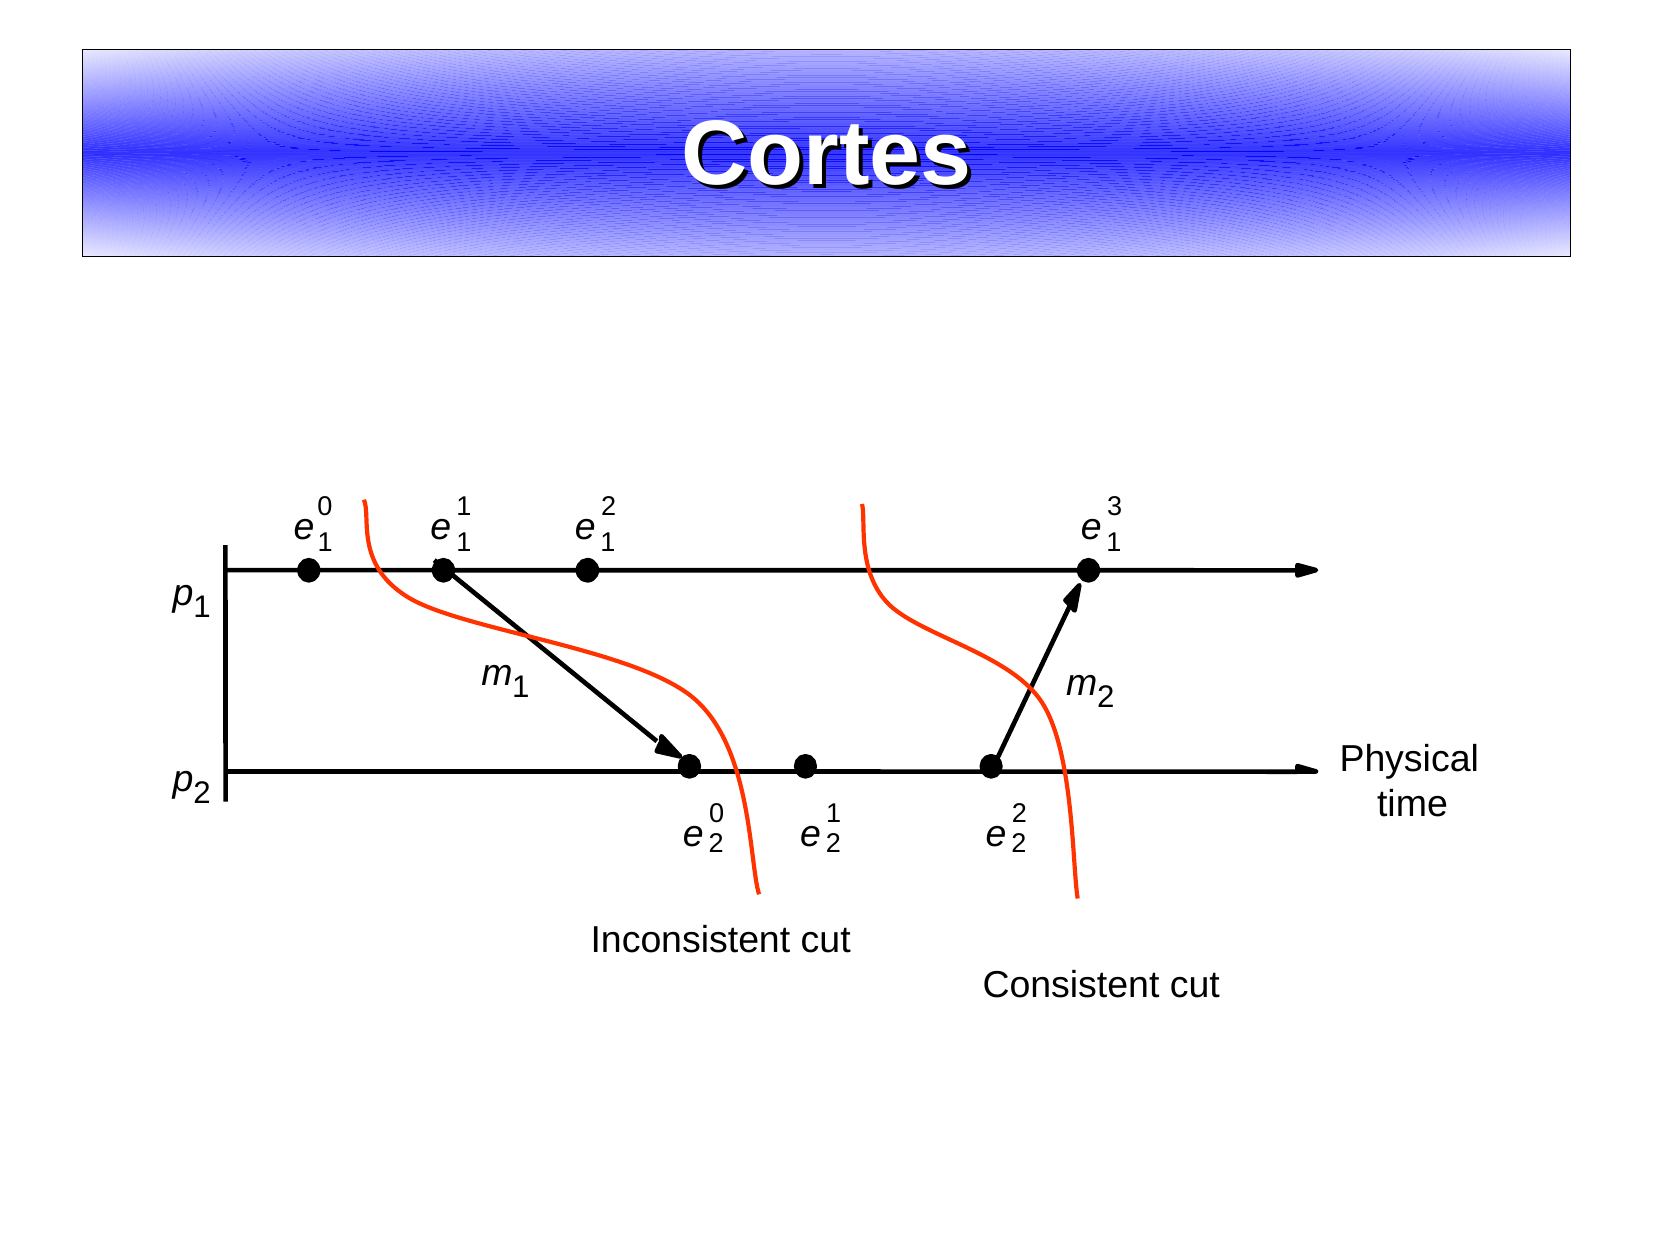

# Cortes
0
1
2
3
e
e
e
e
1
1
1
1
p
1
m
m
1
2
Physical
p
2
time
0
1
2
e
e
e
2
2
2
Inconsistent cut
Consistent cut